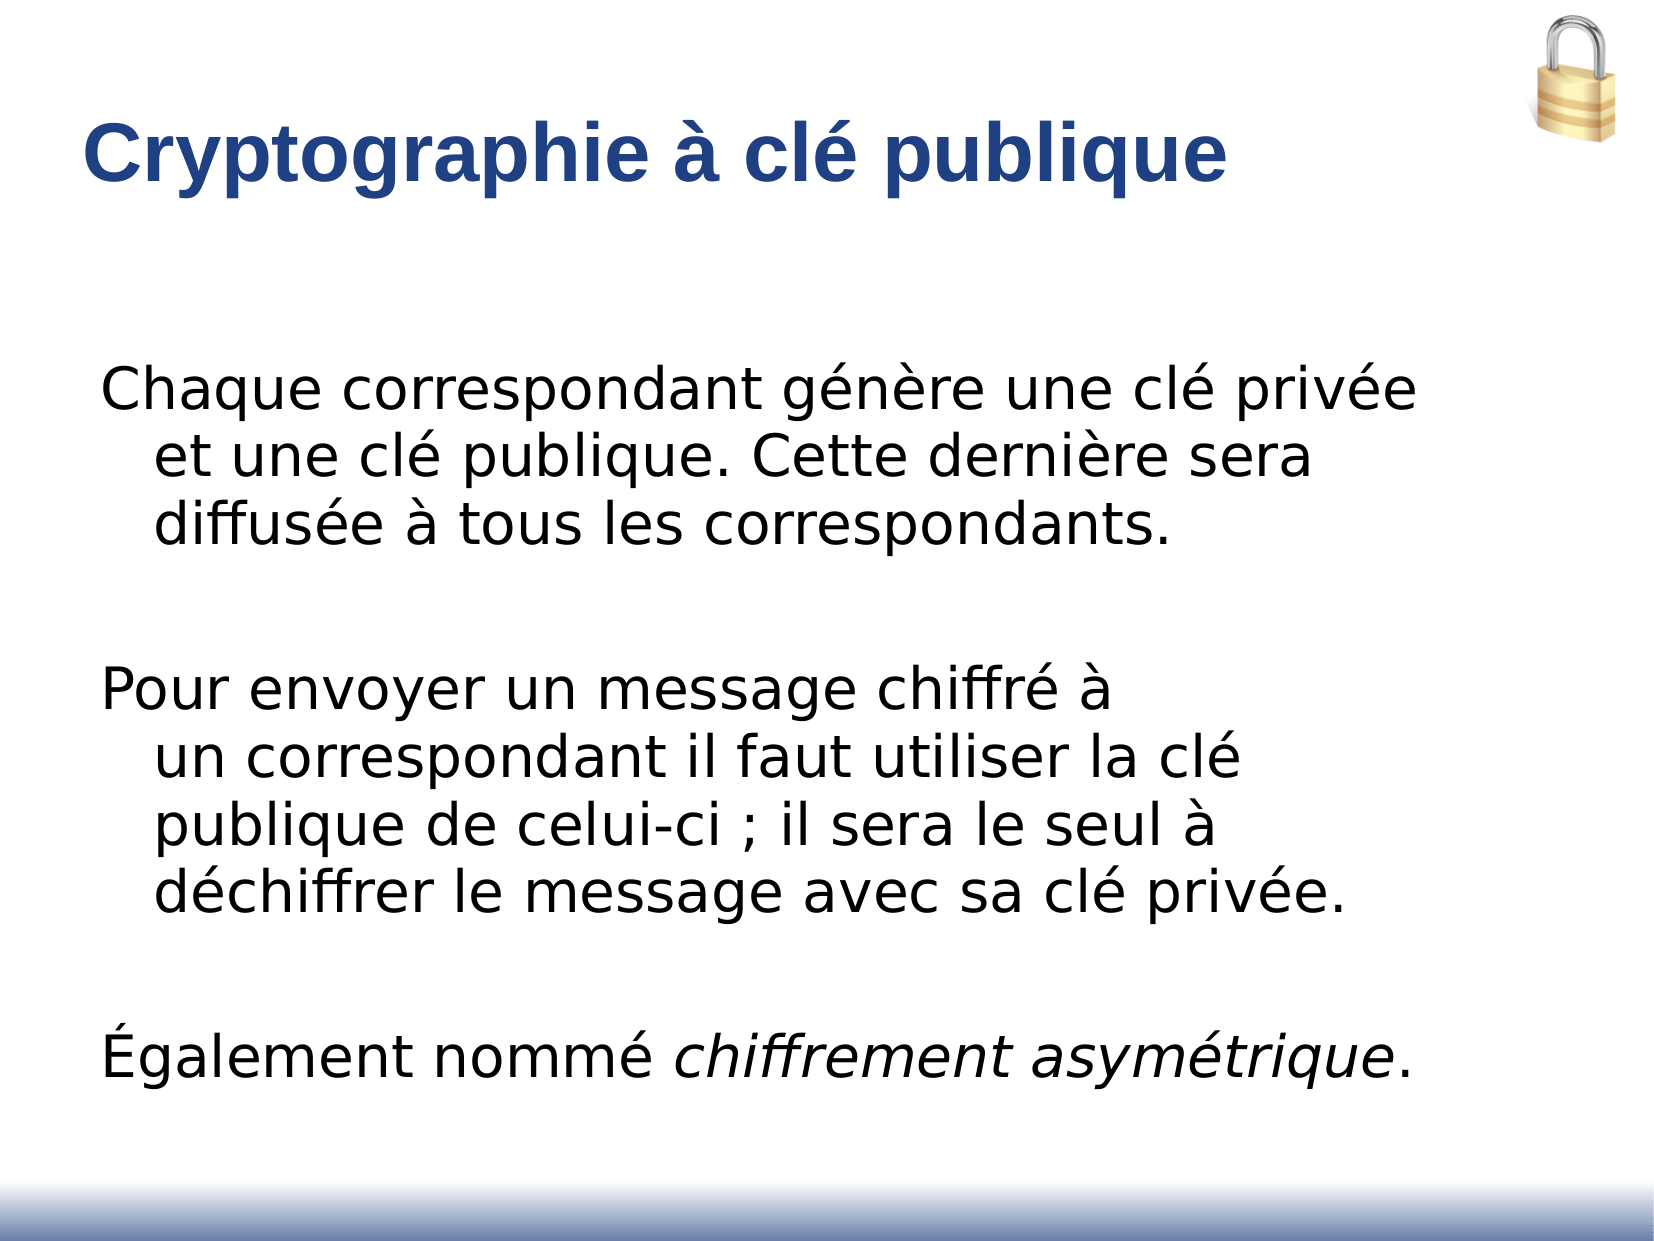

# Cryptographie à clé publique
Chaque correspondant génère une clé privée
et une clé publique. Cette dernière sera
diffusée à tous les correspondants.
Pour envoyer un message chiffré à
un correspondant il faut utiliser la clé
publique de celui-ci ; il sera le seul à
déchiffrer le message avec sa clé privée.
Également nommé chiffrement asymétrique.